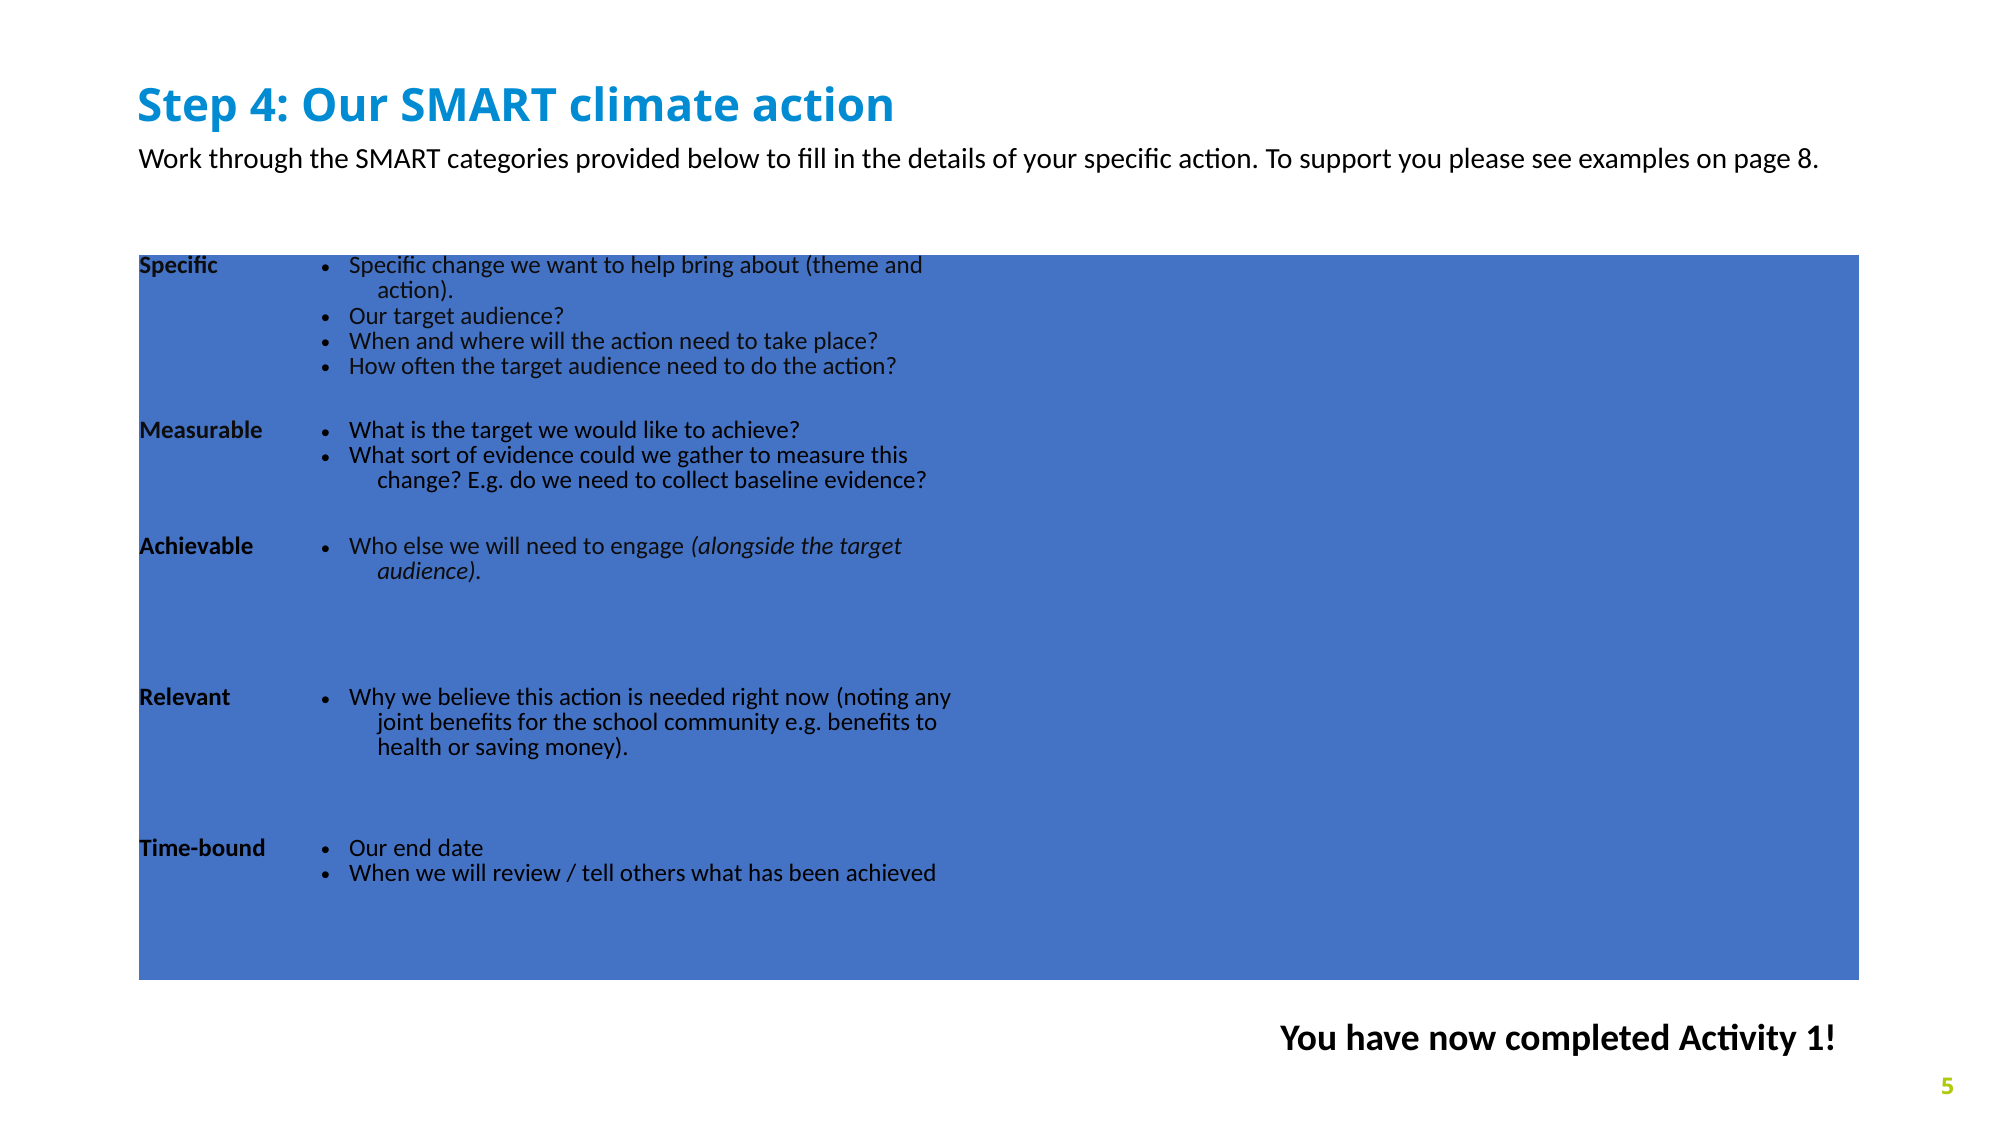

Step 4: Our SMART climate action
Work through the SMART categories provided below to fill in the details of your specific action. To support you please see examples on page 8.
| Specific | Specific change we want to help bring about (theme and action). Our target audience? When and where will the action need to take place? How often the target audience need to do the action? | |
| --- | --- | --- |
| Measurable | What is the target we would like to achieve? What sort of evidence could we gather to measure this change? E.g. do we need to collect baseline evidence? | |
| Achievable | Who else we will need to engage (alongside the target audience). | |
| Relevant | Why we believe this action is needed right now (noting any joint benefits for the school community e.g. benefits to health or saving money). | |
| Time-bound | Our end date When we will review / tell others what has been achieved | |
You have now completed Activity 1!
5